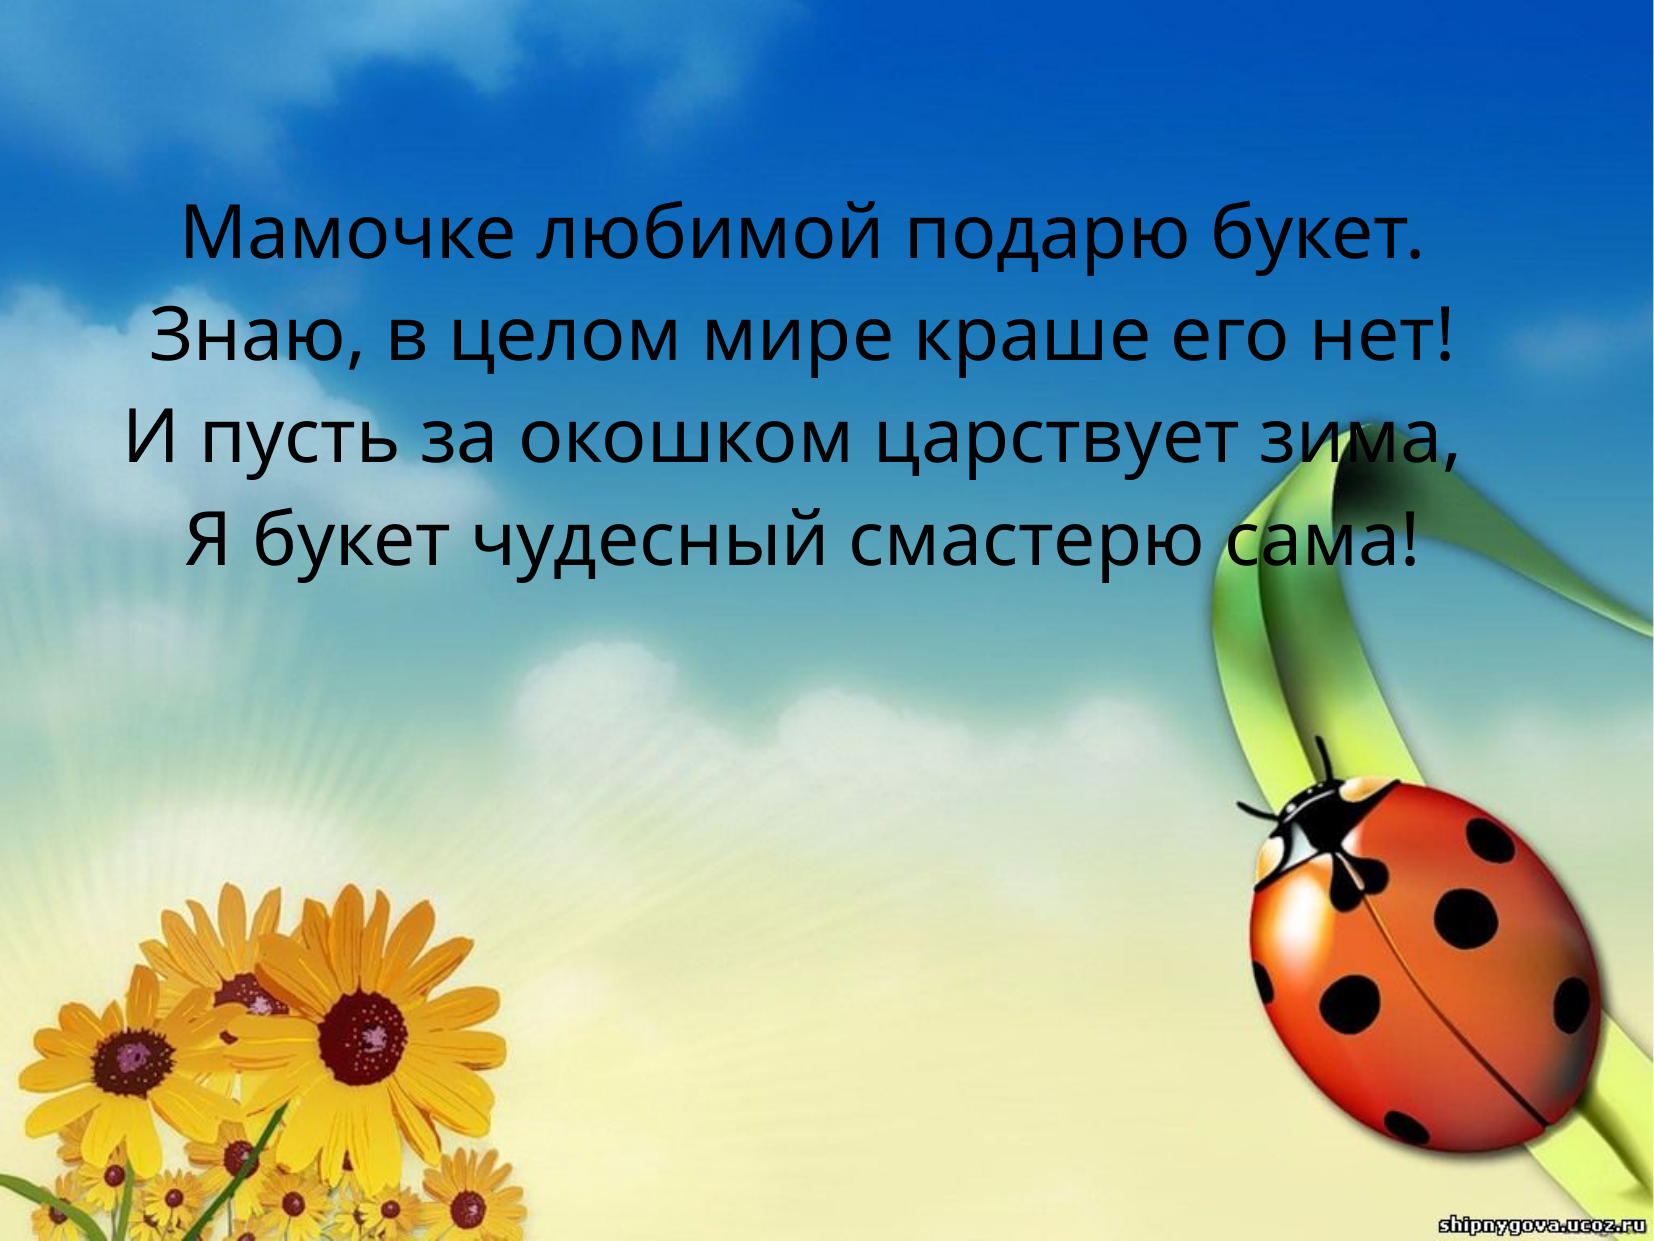

# Мамочке любимой подарю букет. Знаю, в целом мире краше его нет! И пусть за окошком царствует зима, Я букет чудесный смастерю сама!